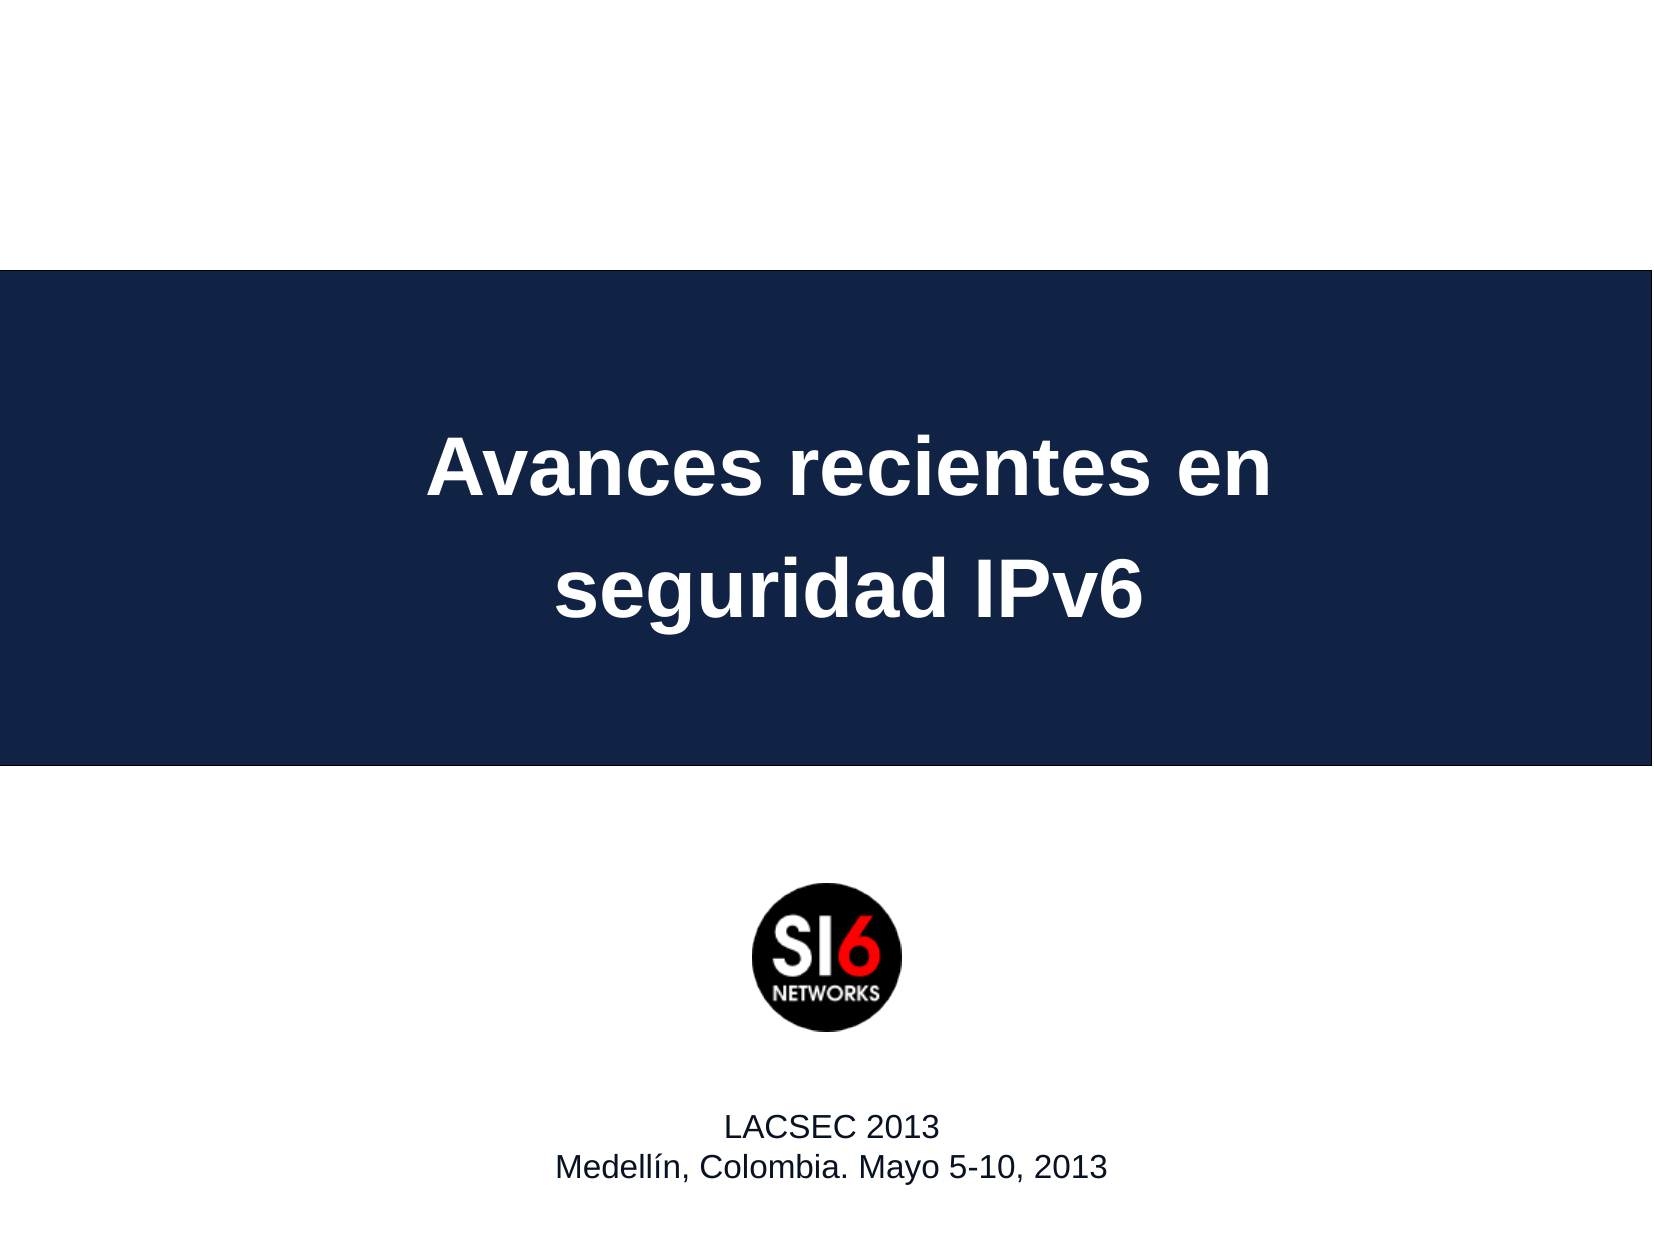

# Avances recientes en
seguridad IPv6
LACSEC 2013
Medellín, Colombia. Mayo 5-10, 2013